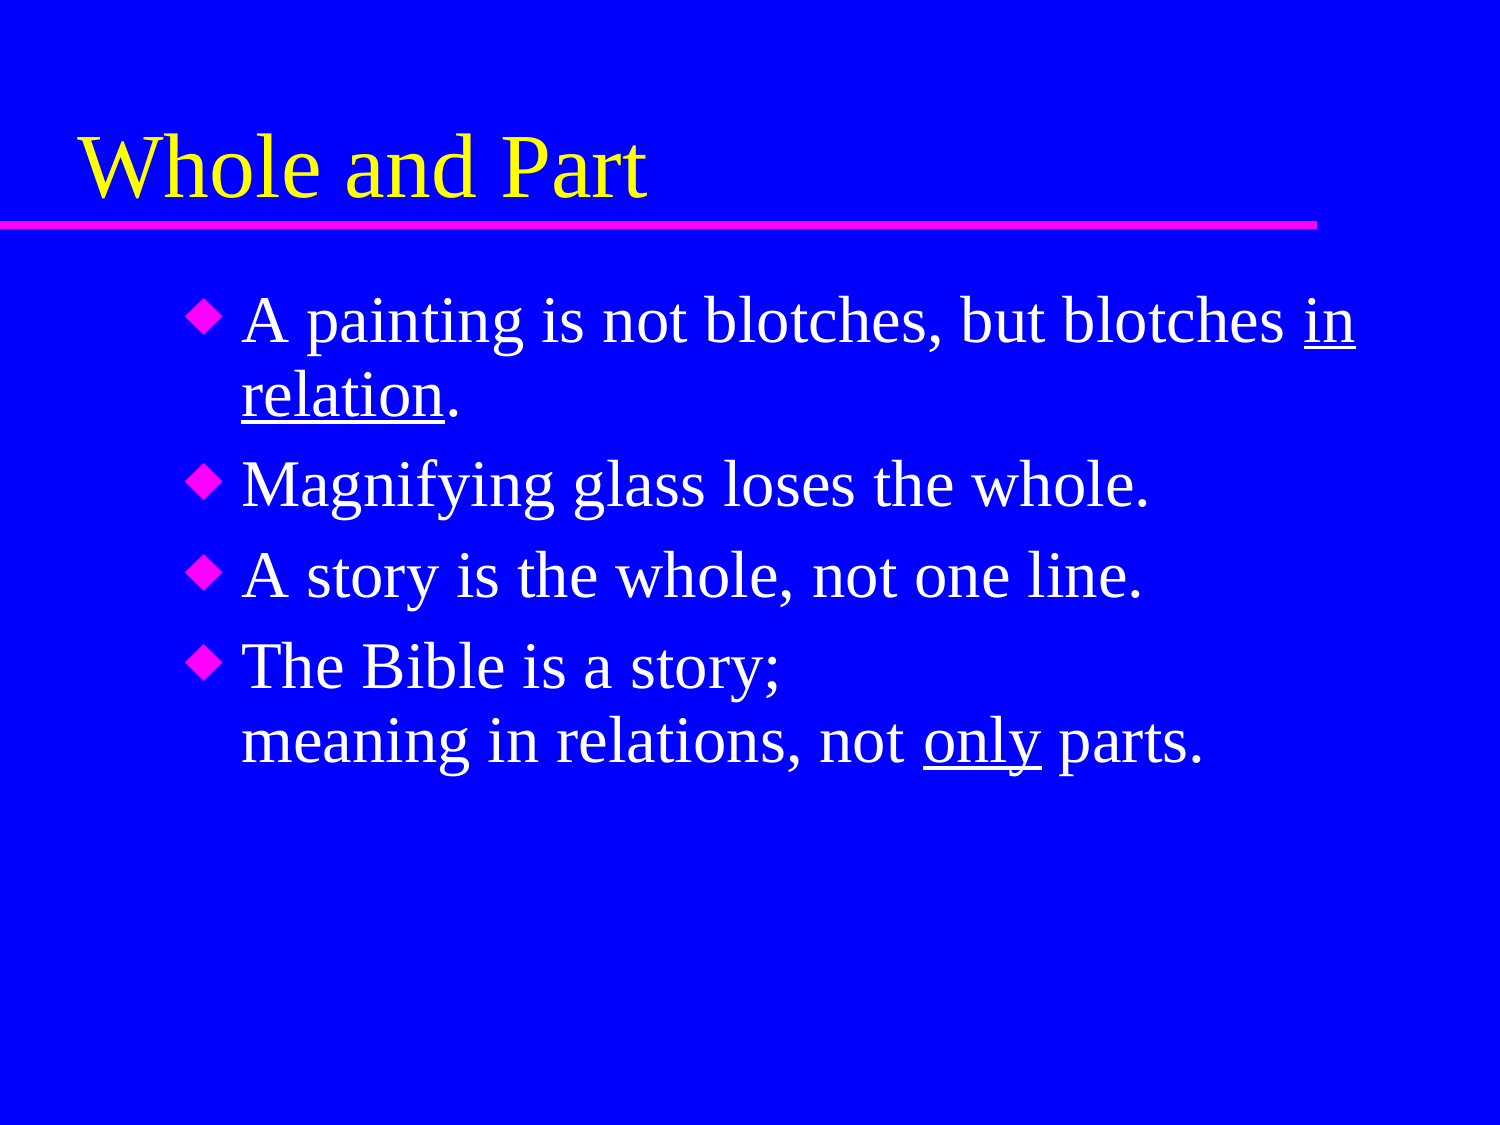

# Whole and Part
A painting is not blotches, but blotches in relation.
Magnifying glass loses the whole.
A story is the whole, not one line.
The Bible is a story;
meaning in relations, not only parts.